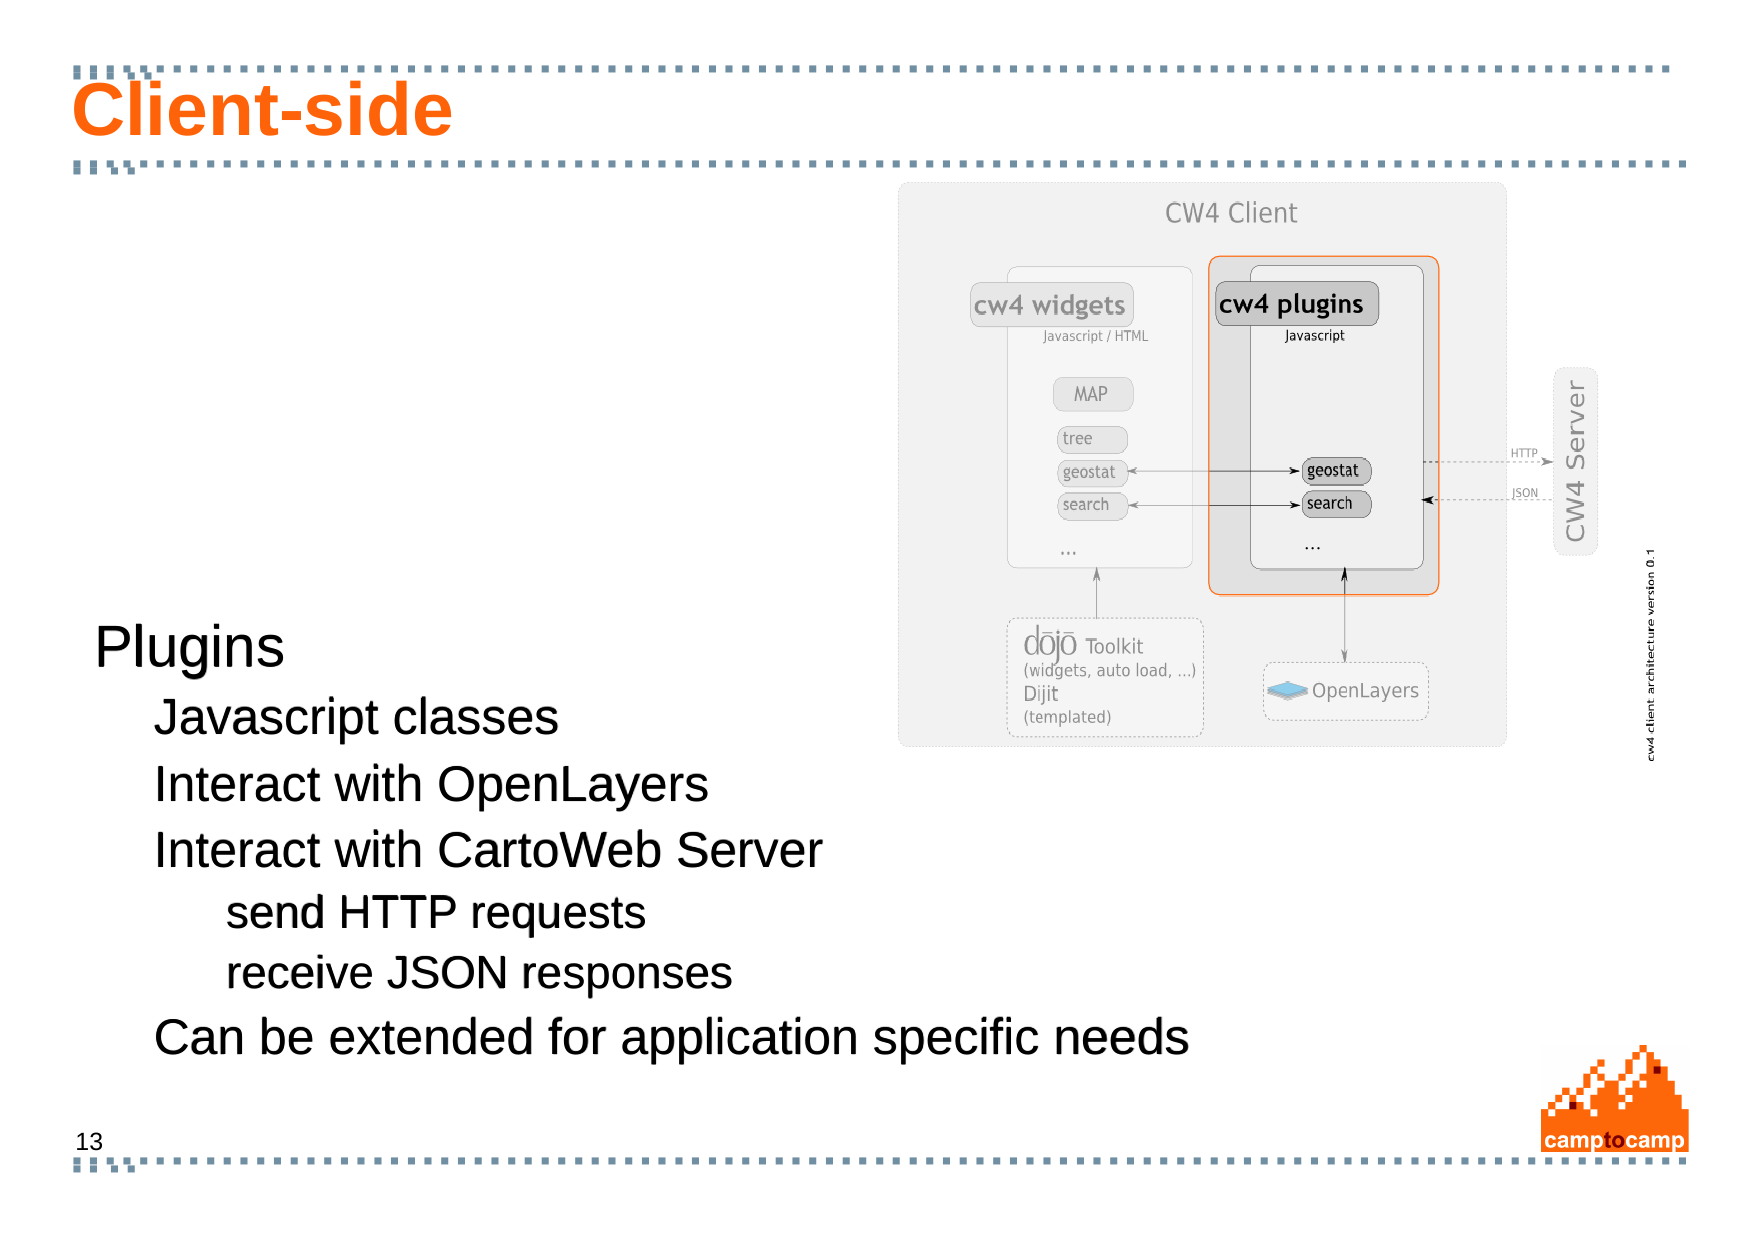

# Client-side
Plugins
Javascript classes
Interact with OpenLayers
Interact with CartoWeb Server
send HTTP requests
receive JSON responses
Can be extended for application specific needs
13